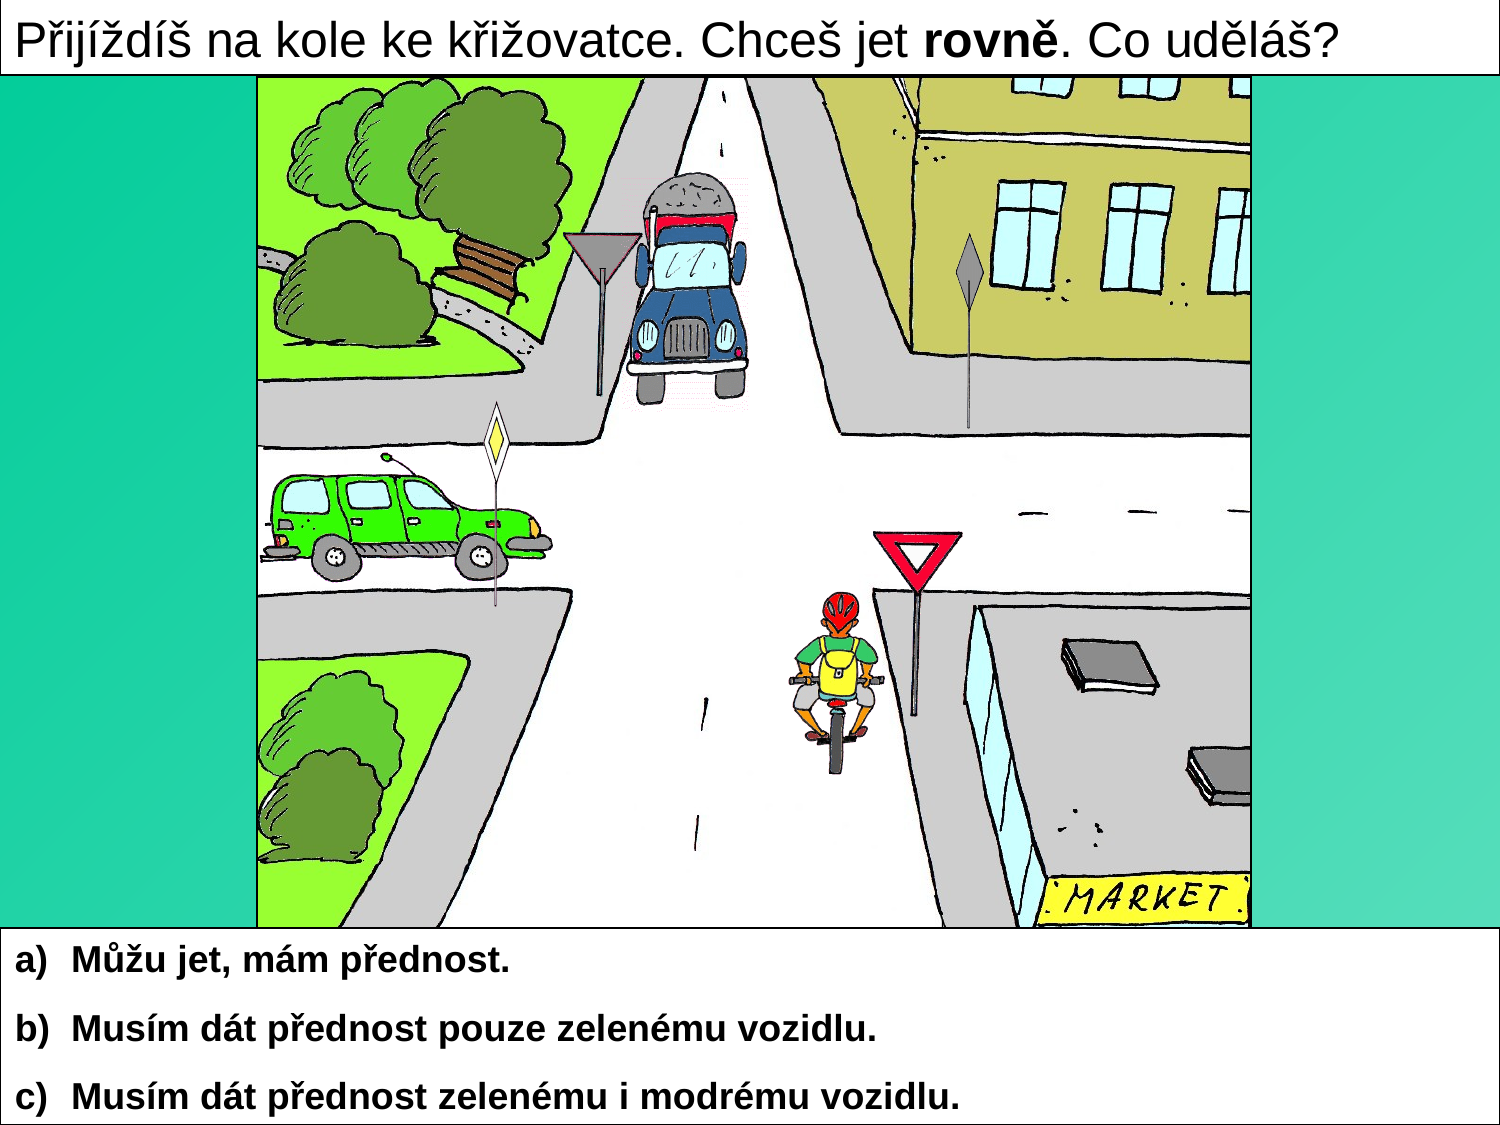

Přijíždíš na kole ke křižovatce. Chceš jet rovně. Co uděláš?
Můžu jet, mám přednost.
Musím dát přednost pouze zelenému vozidlu.
Musím dát přednost zelenému i modrému vozidlu.